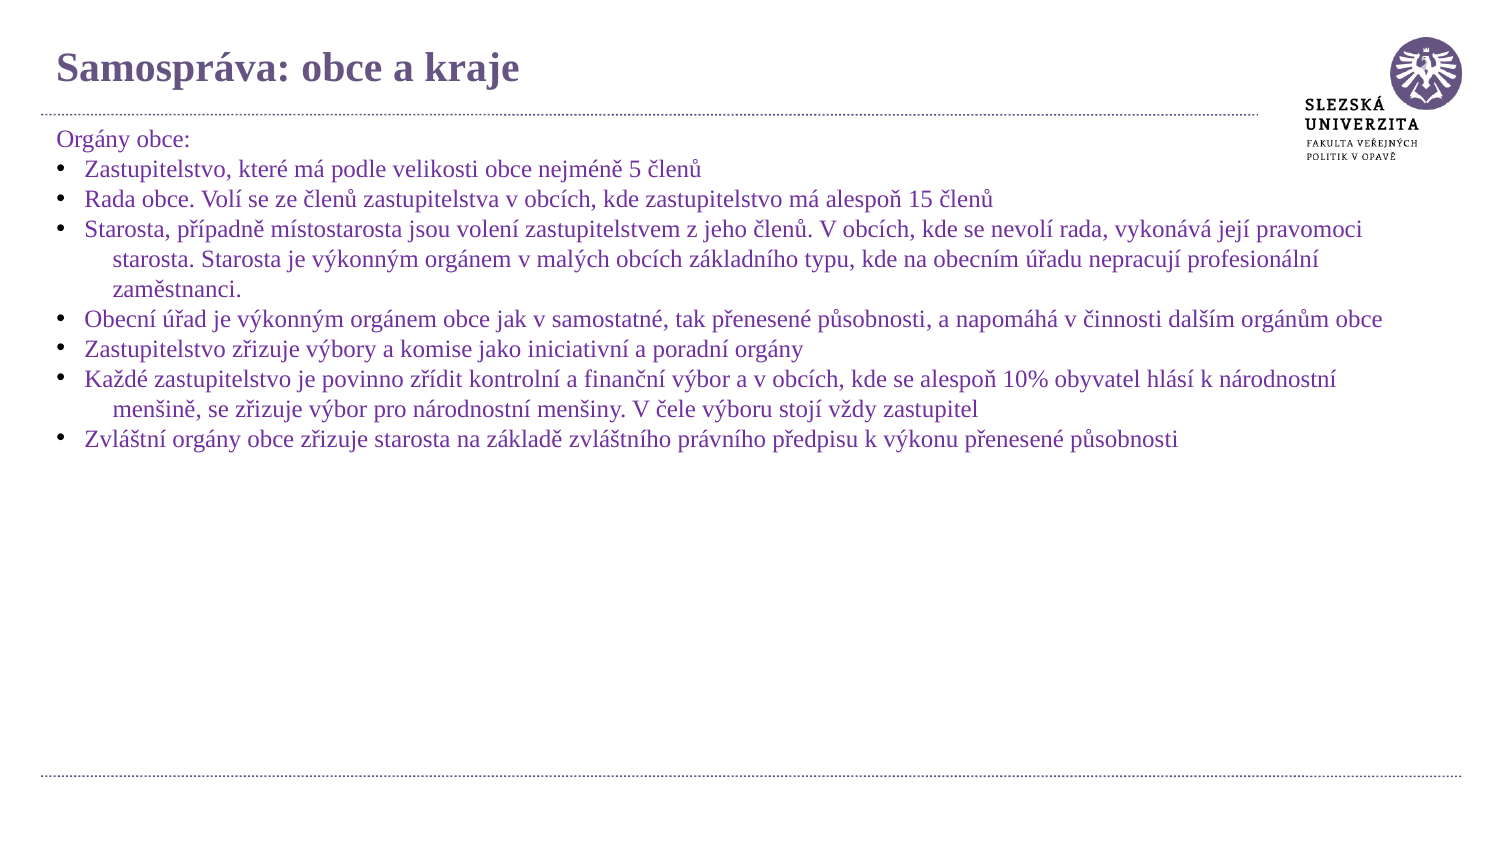

# Samospráva: obce a kraje
Orgány obce:
Zastupitelstvo, které má podle velikosti obce nejméně 5 členů
Rada obce. Volí se ze členů zastupitelstva v obcích, kde zastupitelstvo má alespoň 15 členů
Starosta, případně místostarosta jsou volení zastupitelstvem z jeho členů. V obcích, kde se nevolí rada, vykonává její pravomoci starosta. Starosta je výkonným orgánem v malých obcích základního typu, kde na obecním úřadu nepracují profesionální zaměstnanci.
Obecní úřad je výkonným orgánem obce jak v samostatné, tak přenesené působnosti, a napomáhá v činnosti dalším orgánům obce
Zastupitelstvo zřizuje výbory a komise jako iniciativní a poradní orgány
Každé zastupitelstvo je povinno zřídit kontrolní a finanční výbor a v obcích, kde se alespoň 10% obyvatel hlásí k národnostní menšině, se zřizuje výbor pro národnostní menšiny. V čele výboru stojí vždy zastupitel
Zvláštní orgány obce zřizuje starosta na základě zvláštního právního předpisu k výkonu přenesené působnosti